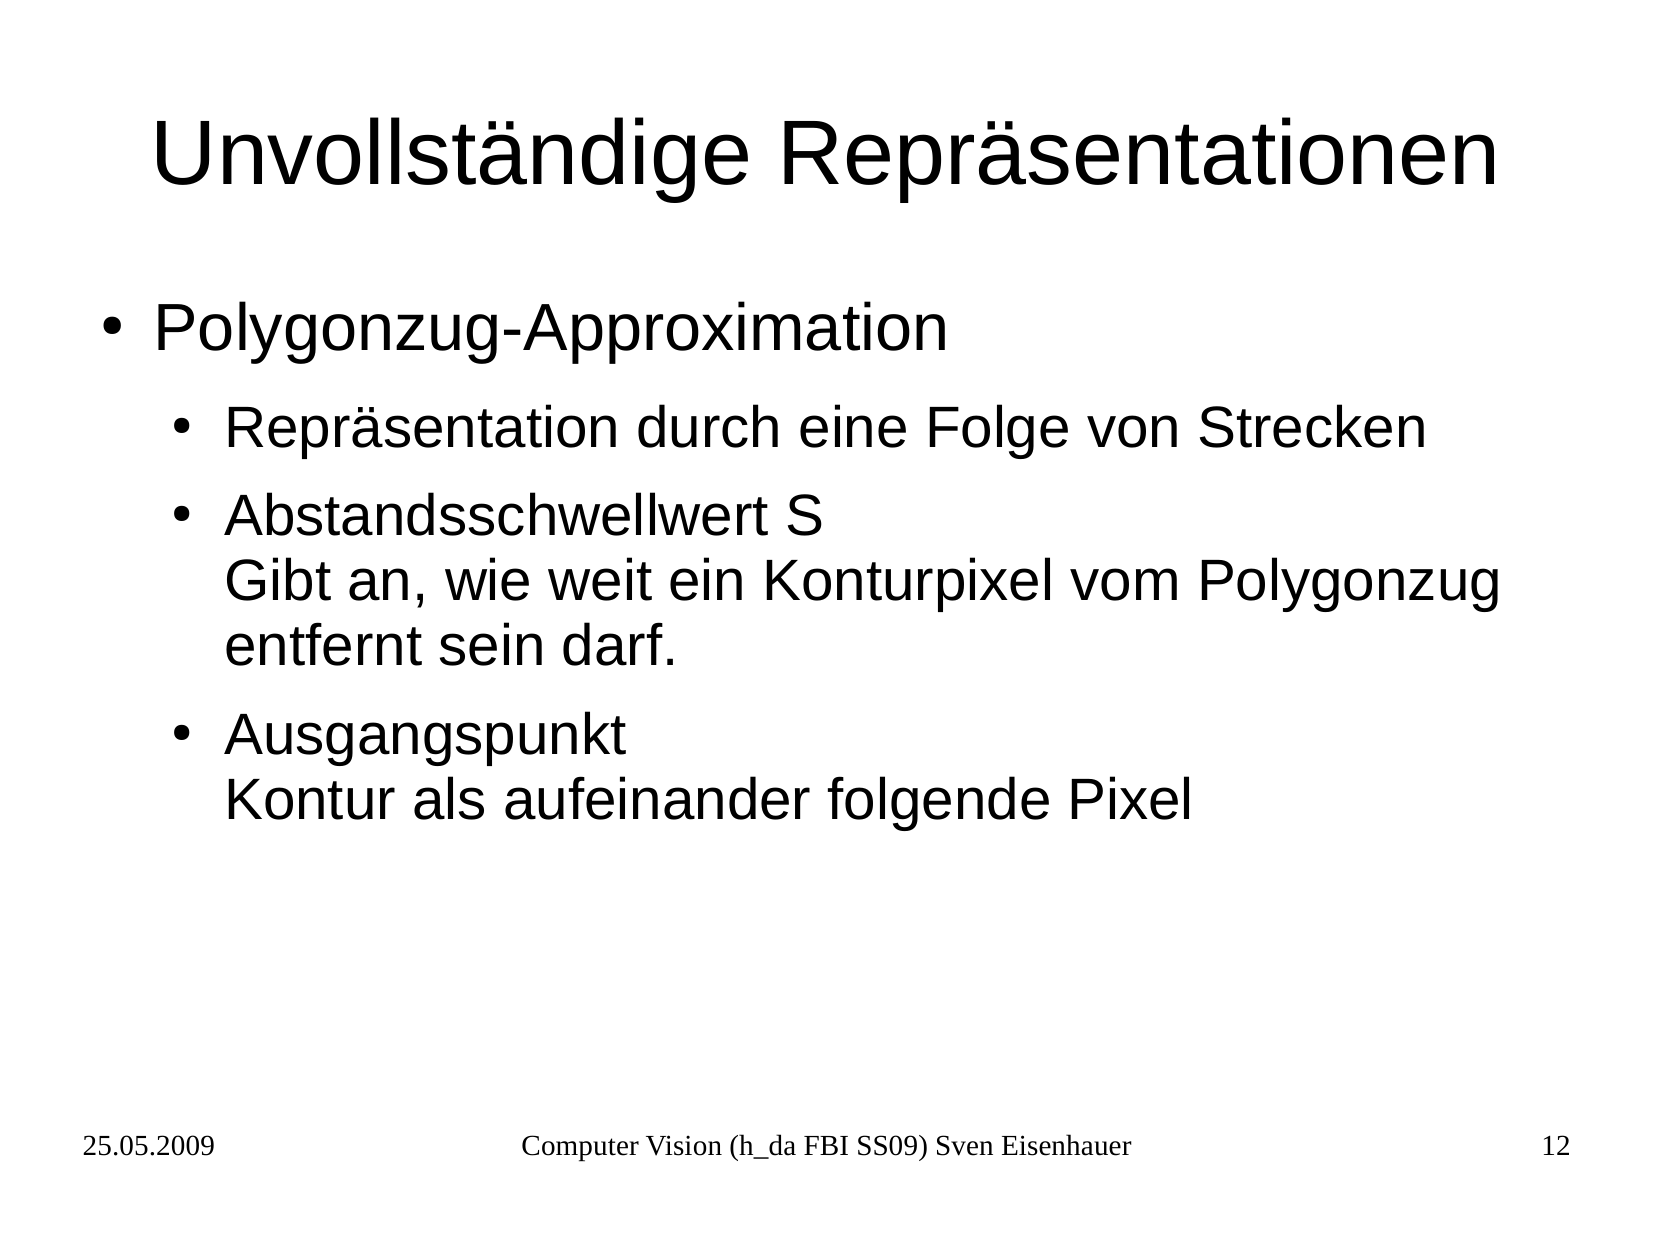

# Unvollständige Repräsentationen
Polygonzug-Approximation
Repräsentation durch eine Folge von Strecken
Abstandsschwellwert S
Gibt an, wie weit ein Konturpixel vom Polygonzug entfernt sein darf.
Ausgangspunkt
Kontur als aufeinander folgende Pixel
25.05.2009
Computer Vision (h_da FBI SS09) Sven Eisenhauer
12